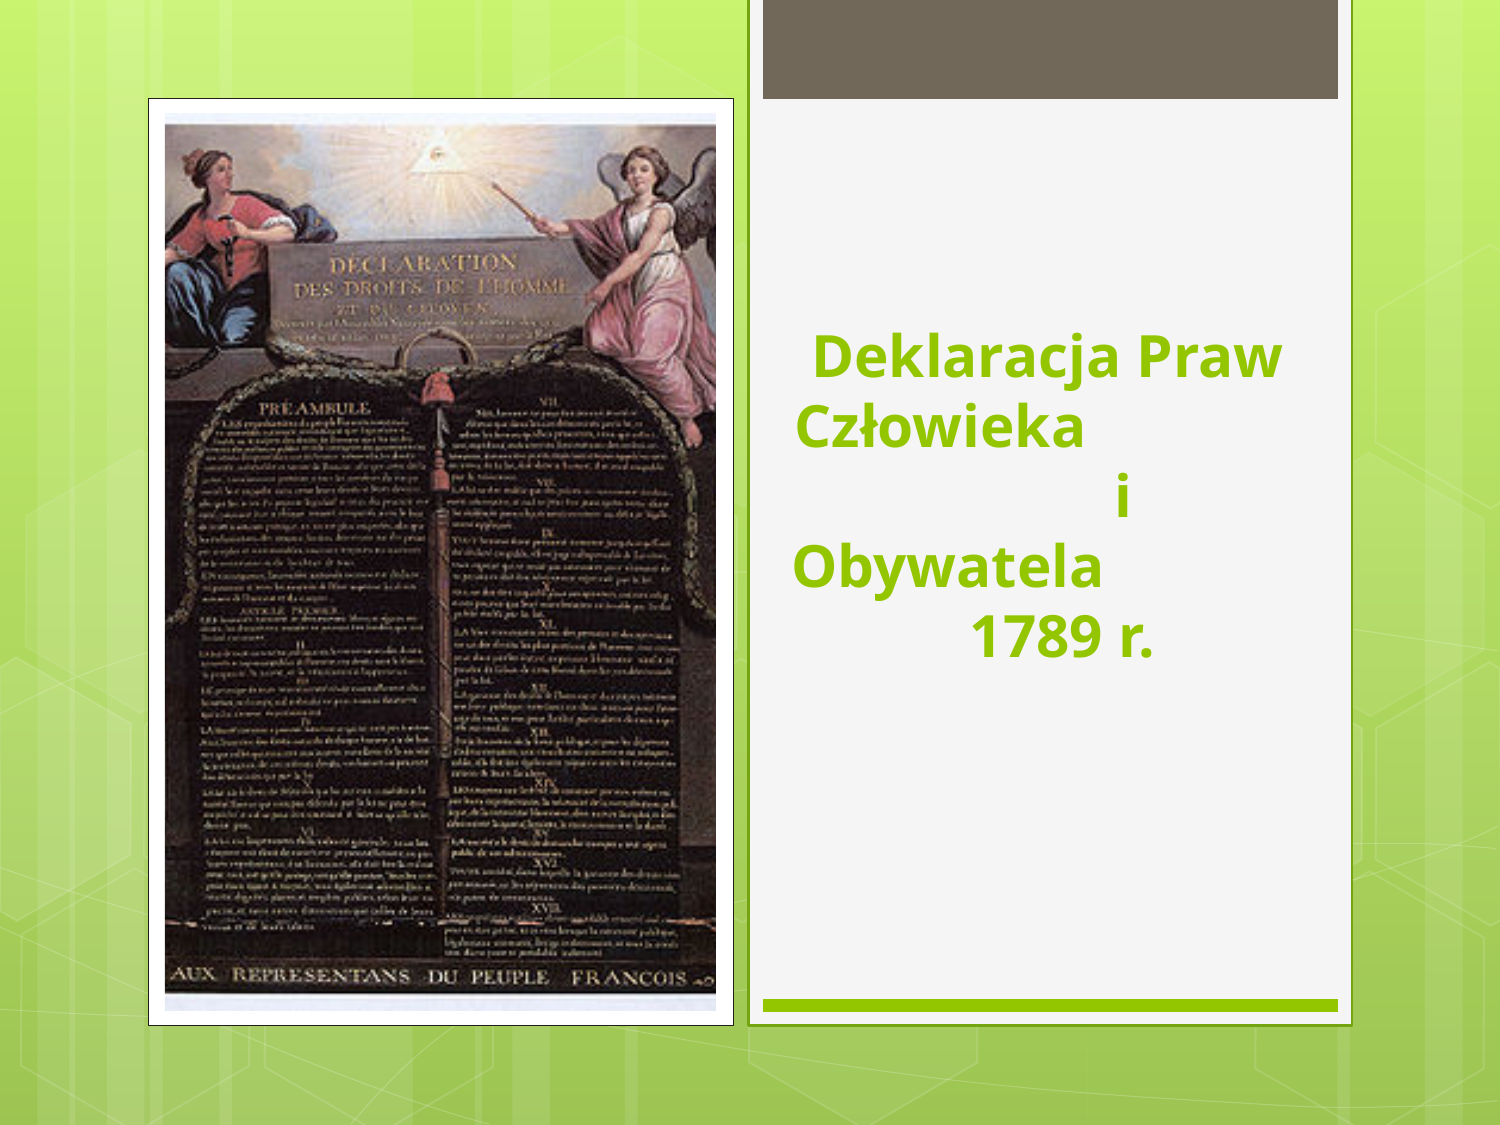

# Deklaracja Praw Człowieka i Obywatela 1789 r.